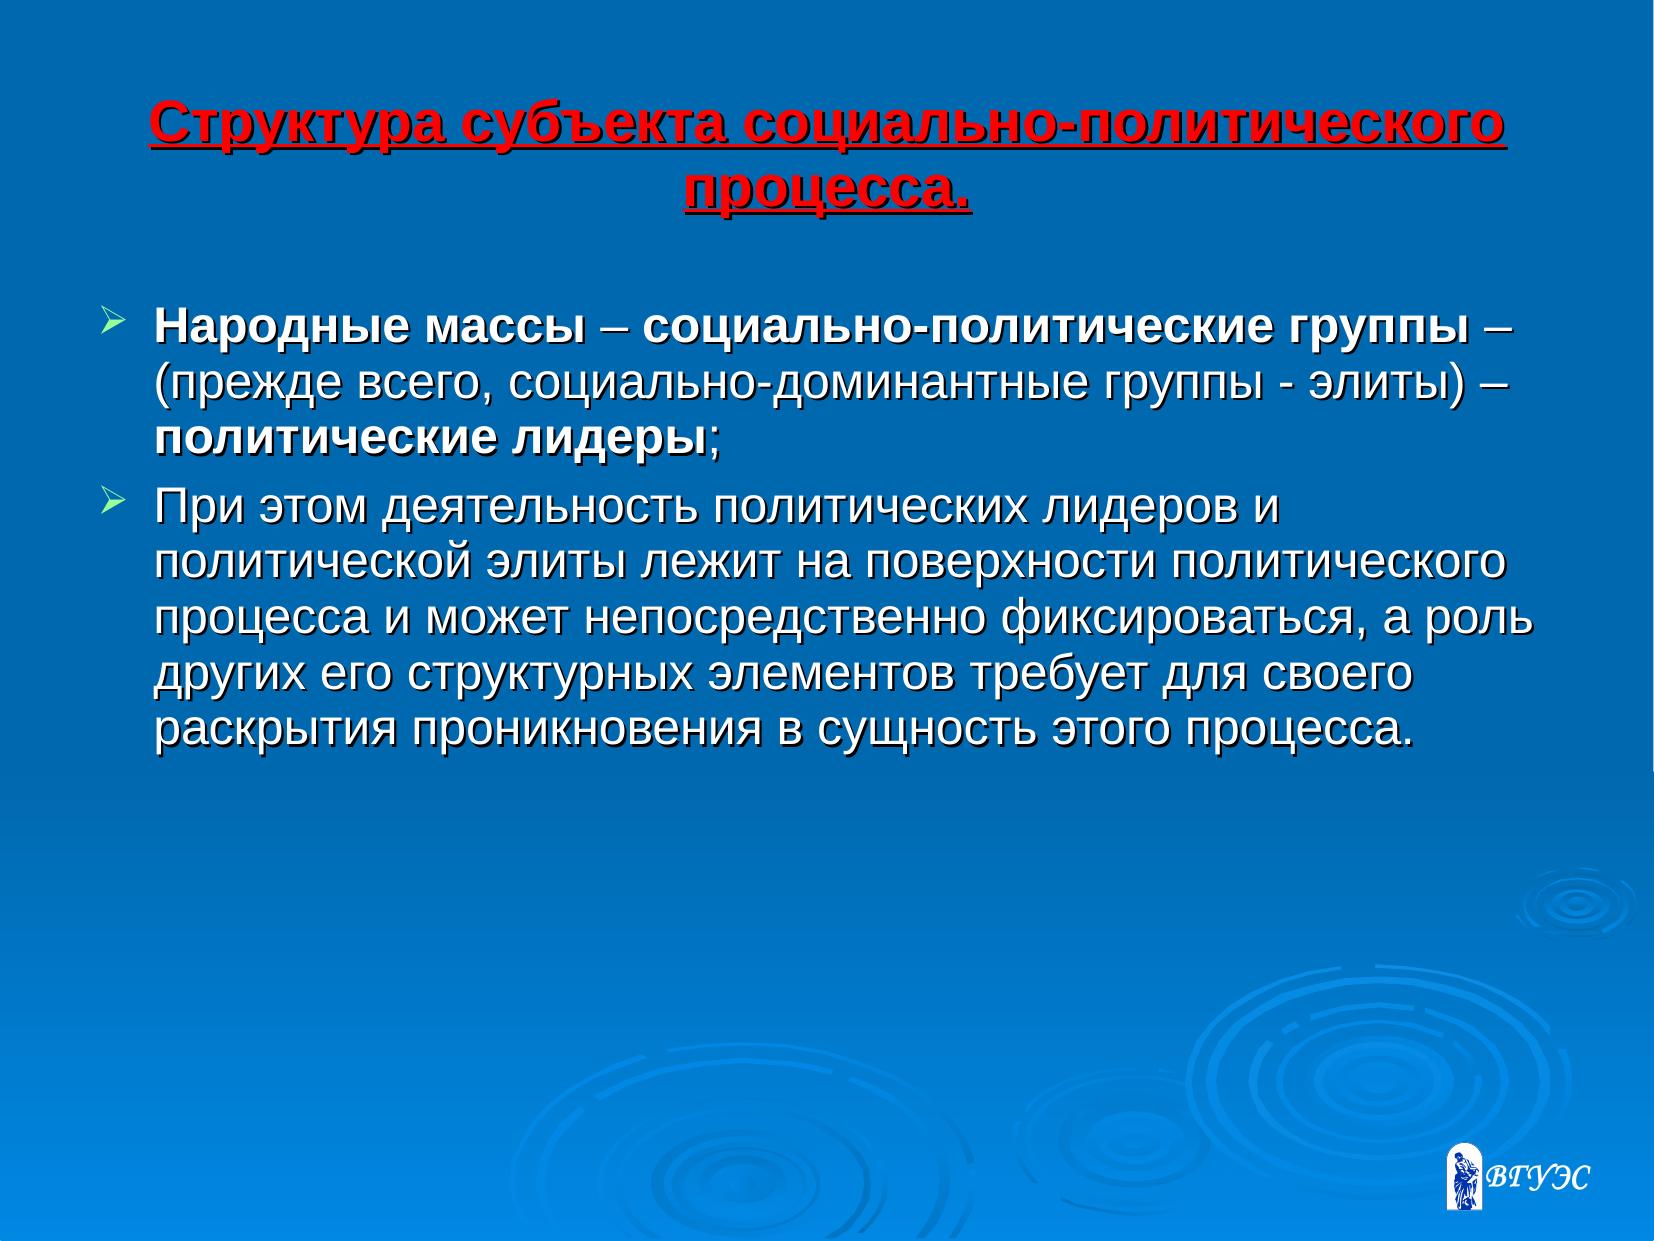

# Структура субъекта социально-политического процесса.
Народные массы – социально-политические группы – (прежде всего, социально-доминантные группы - элиты) – политические лидеры;
При этом деятельность политических лидеров и политической элиты лежит на поверхности политического процесса и может непосредственно фиксироваться, а роль других его структурных элементов требует для своего раскрытия проникновения в сущность этого процесса.